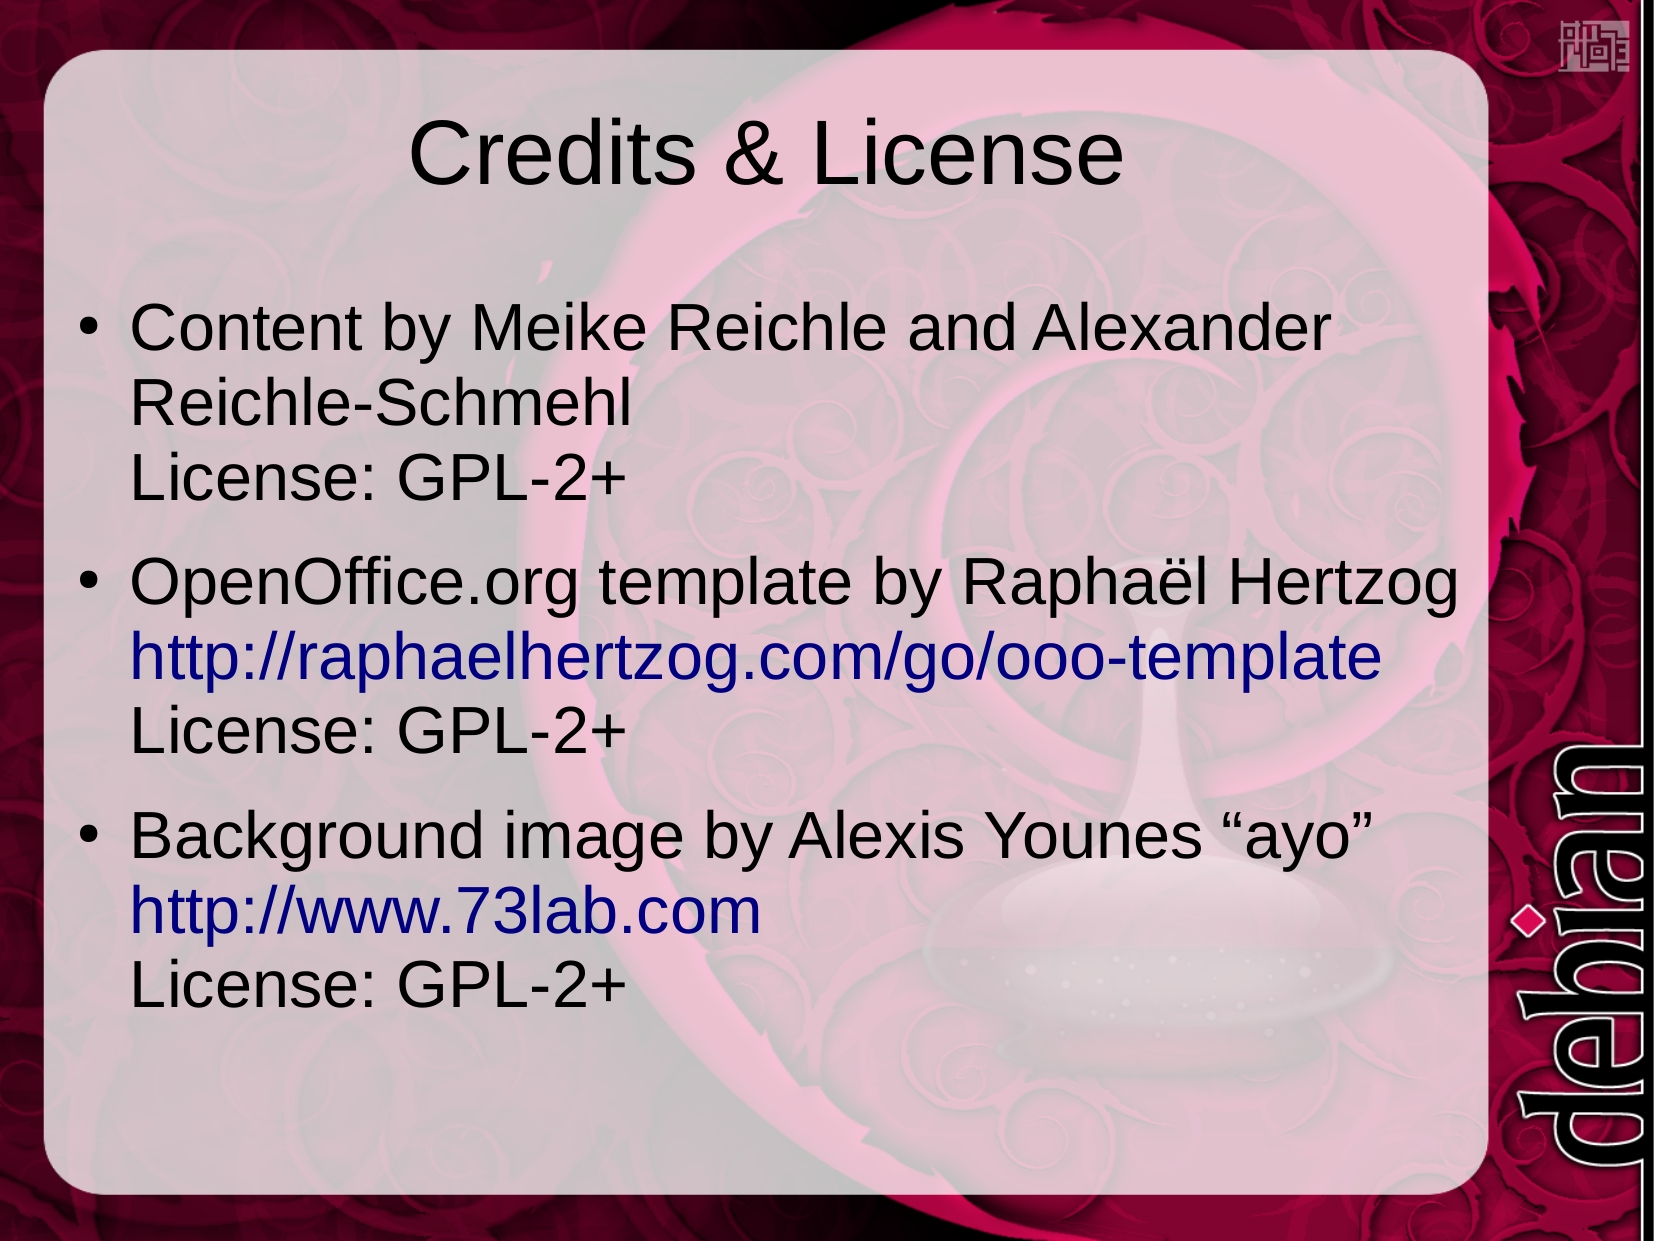

# Credits & License
Content by Meike Reichle and Alexander Reichle-Schmehl
License: GPL-2+
OpenOffice.org template by Raphaël Hertzog
http://raphaelhertzog.com/go/ooo-template
License: GPL-2+
Background image by Alexis Younes “ayo”
http://www.73lab.com
License: GPL-2+